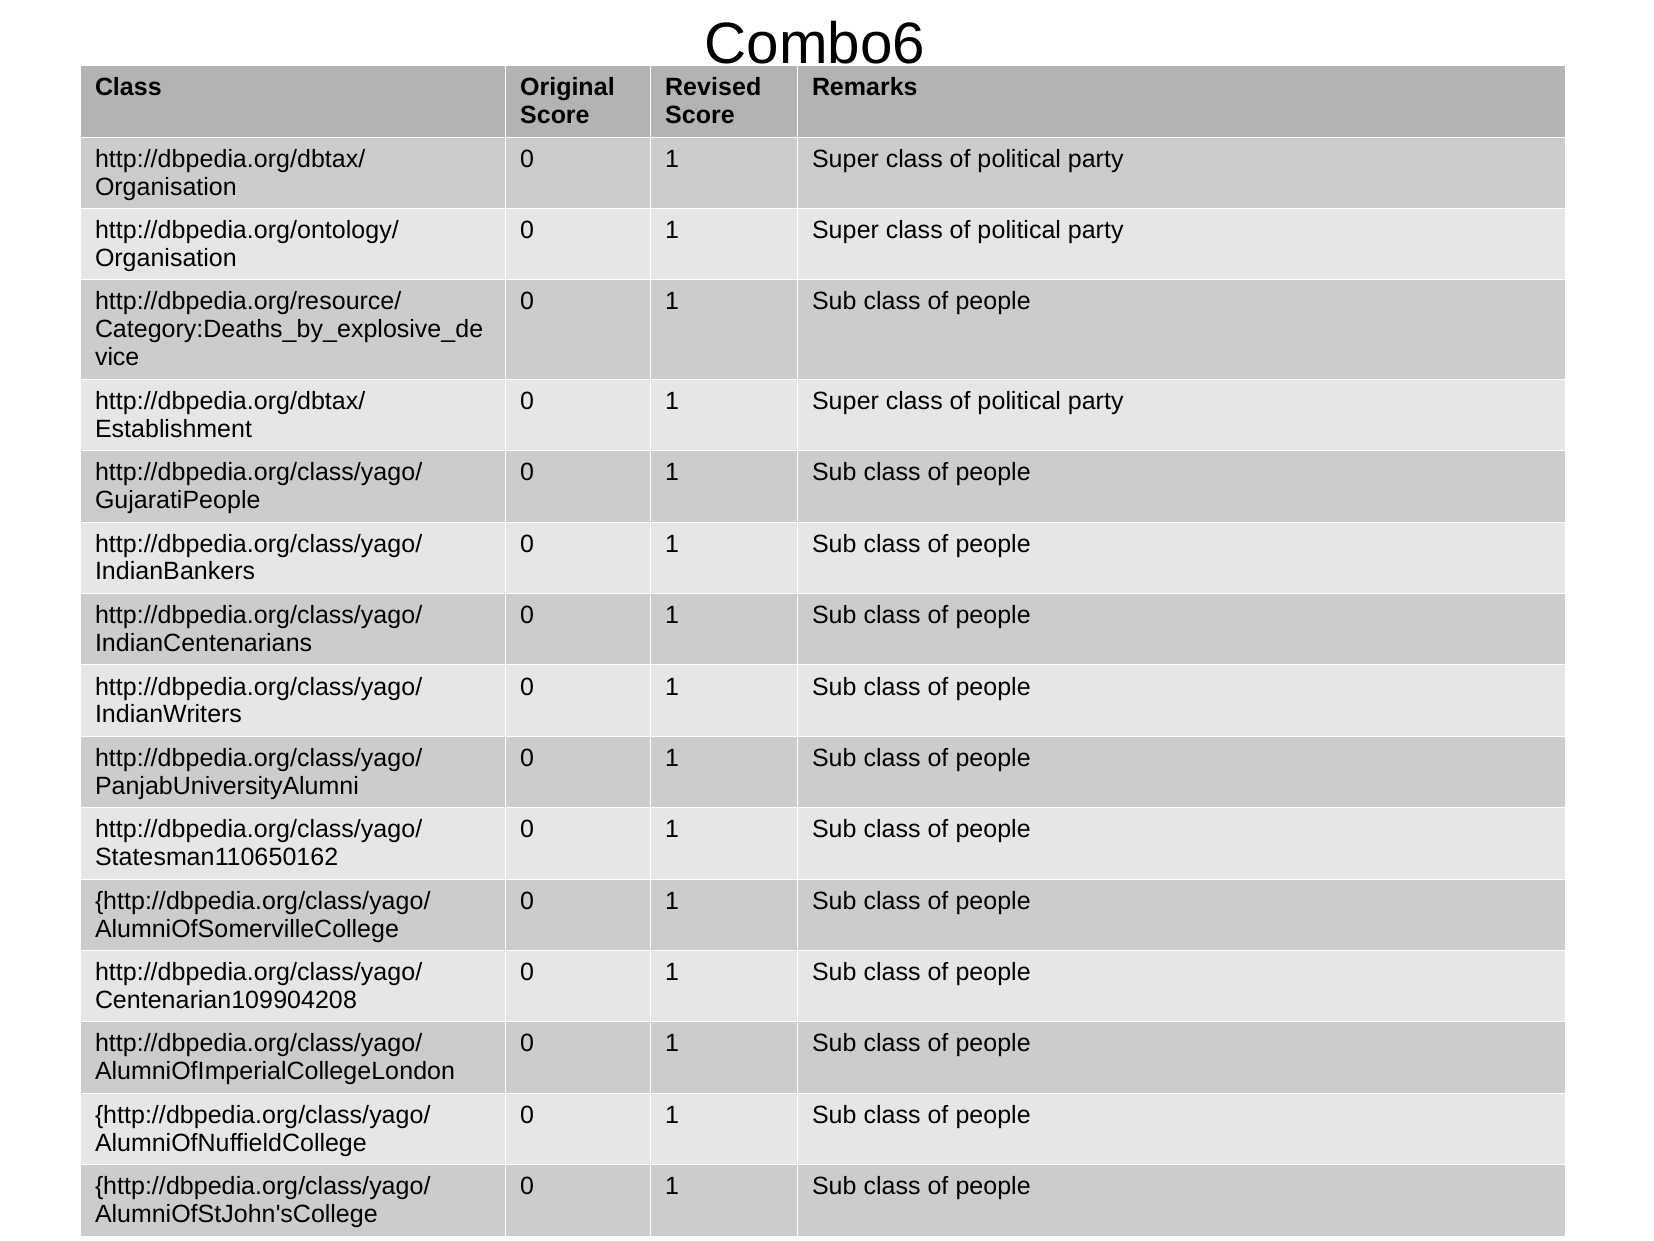

# Combo6
| Class | Original Score | Revised Score | Remarks |
| --- | --- | --- | --- |
| http://dbpedia.org/dbtax/Organisation | 0 | 1 | Super class of political party |
| http://dbpedia.org/ontology/Organisation | 0 | 1 | Super class of political party |
| http://dbpedia.org/resource/Category:Deaths\_by\_explosive\_device | 0 | 1 | Sub class of people |
| http://dbpedia.org/dbtax/Establishment | 0 | 1 | Super class of political party |
| http://dbpedia.org/class/yago/GujaratiPeople | 0 | 1 | Sub class of people |
| http://dbpedia.org/class/yago/IndianBankers | 0 | 1 | Sub class of people |
| http://dbpedia.org/class/yago/IndianCentenarians | 0 | 1 | Sub class of people |
| http://dbpedia.org/class/yago/IndianWriters | 0 | 1 | Sub class of people |
| http://dbpedia.org/class/yago/PanjabUniversityAlumni | 0 | 1 | Sub class of people |
| http://dbpedia.org/class/yago/Statesman110650162 | 0 | 1 | Sub class of people |
| {http://dbpedia.org/class/yago/AlumniOfSomervilleCollege | 0 | 1 | Sub class of people |
| http://dbpedia.org/class/yago/Centenarian109904208 | 0 | 1 | Sub class of people |
| http://dbpedia.org/class/yago/AlumniOfImperialCollegeLondon | 0 | 1 | Sub class of people |
| {http://dbpedia.org/class/yago/AlumniOfNuffieldCollege | 0 | 1 | Sub class of people |
| {http://dbpedia.org/class/yago/AlumniOfStJohn'sCollege | 0 | 1 | Sub class of people |